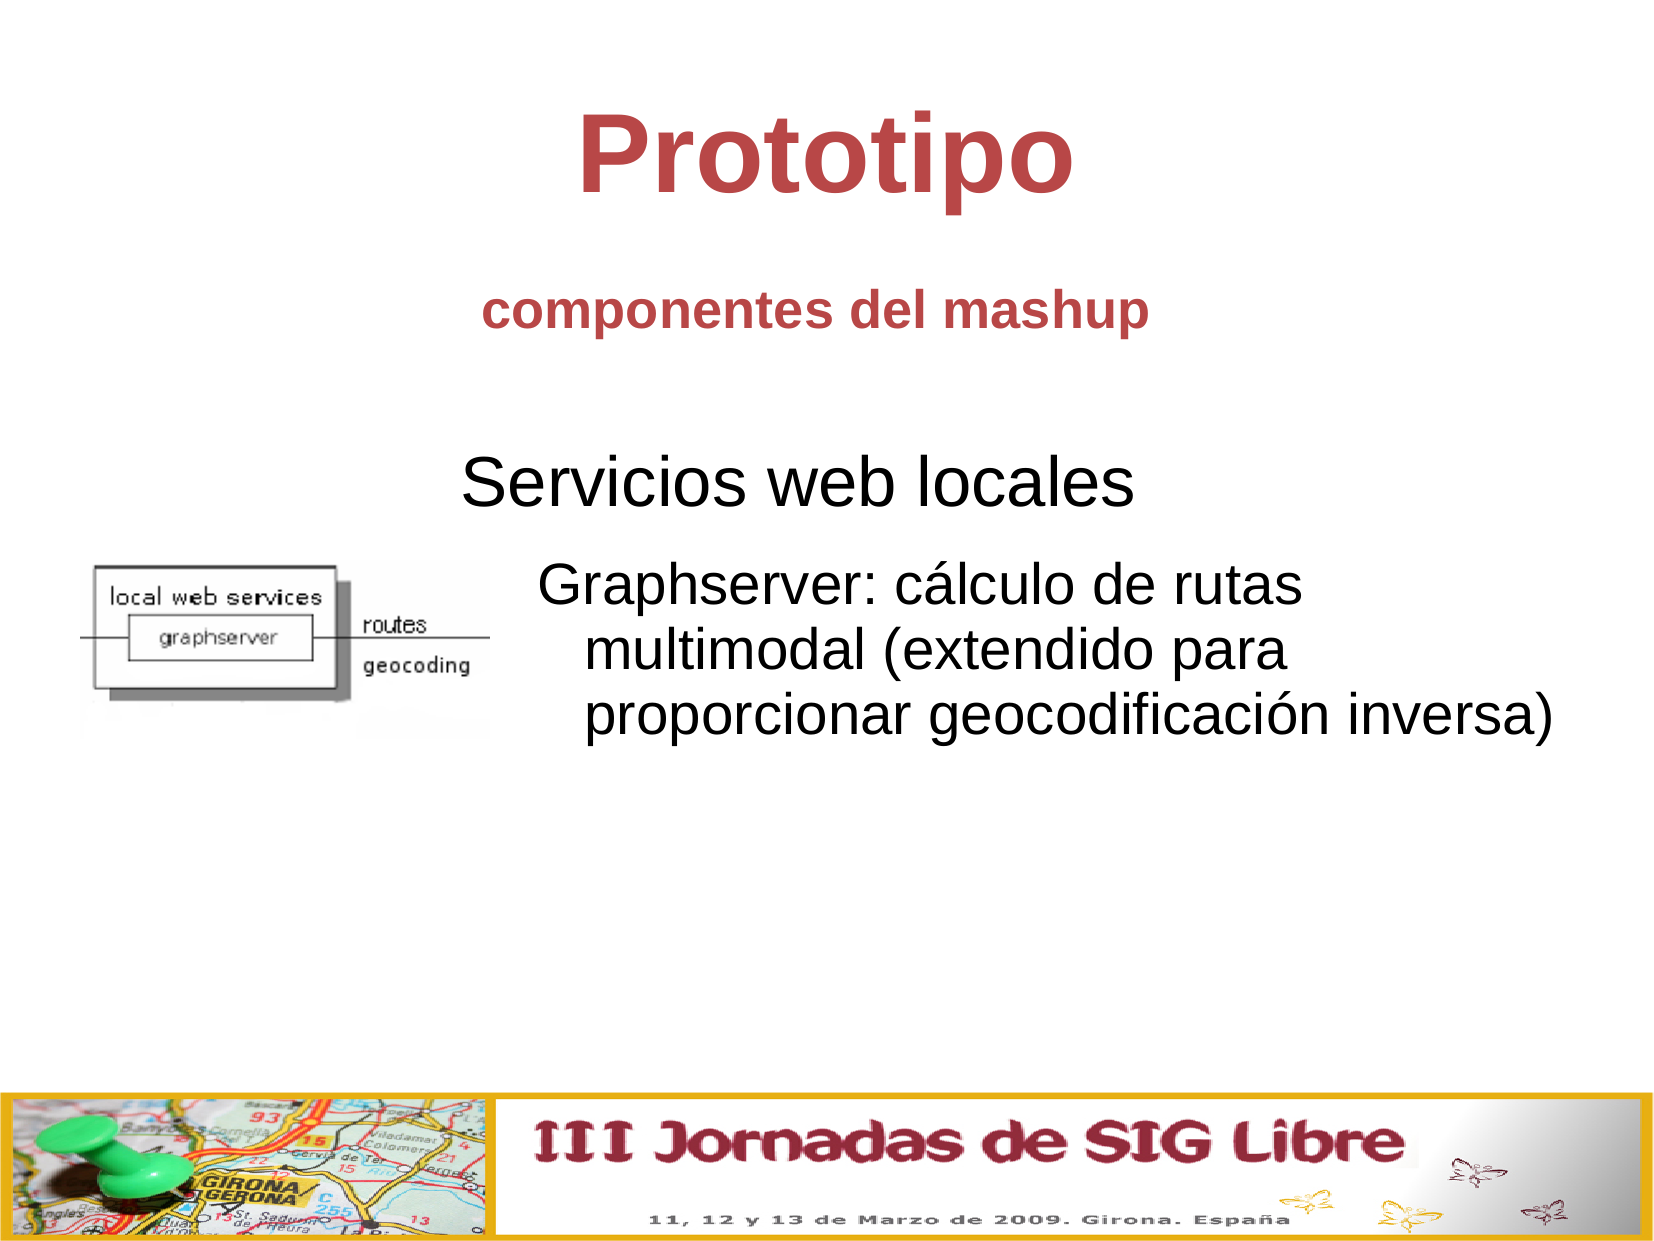

# Prototipo
componentes del mashup
Servicios web locales
Graphserver: cálculo de rutas multimodal (extendido para proporcionar geocodificación inversa)